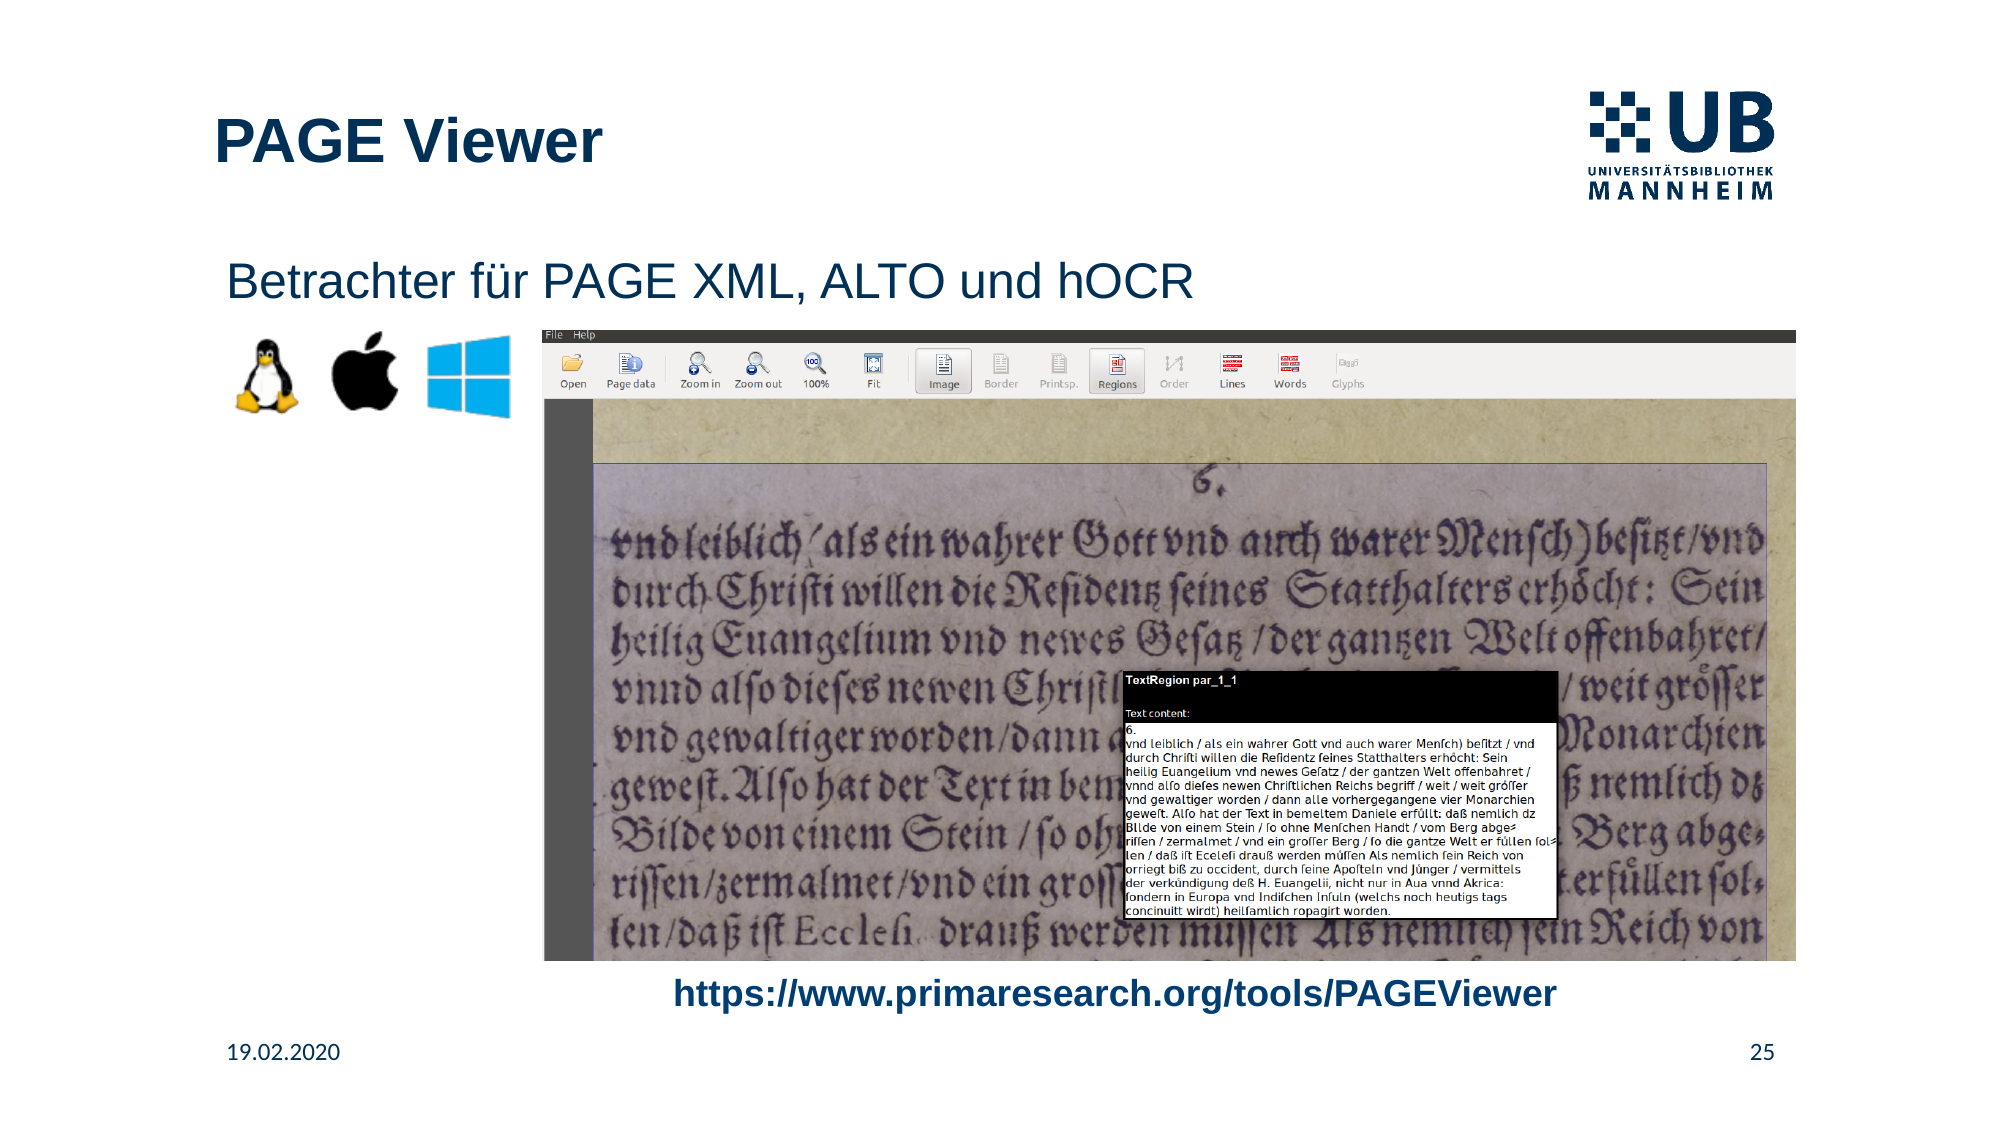

# PAGE Viewer
Betrachter für PAGE XML, ALTO und hOCR
https://www.primaresearch.org/tools/PAGEViewer
19.02.2020